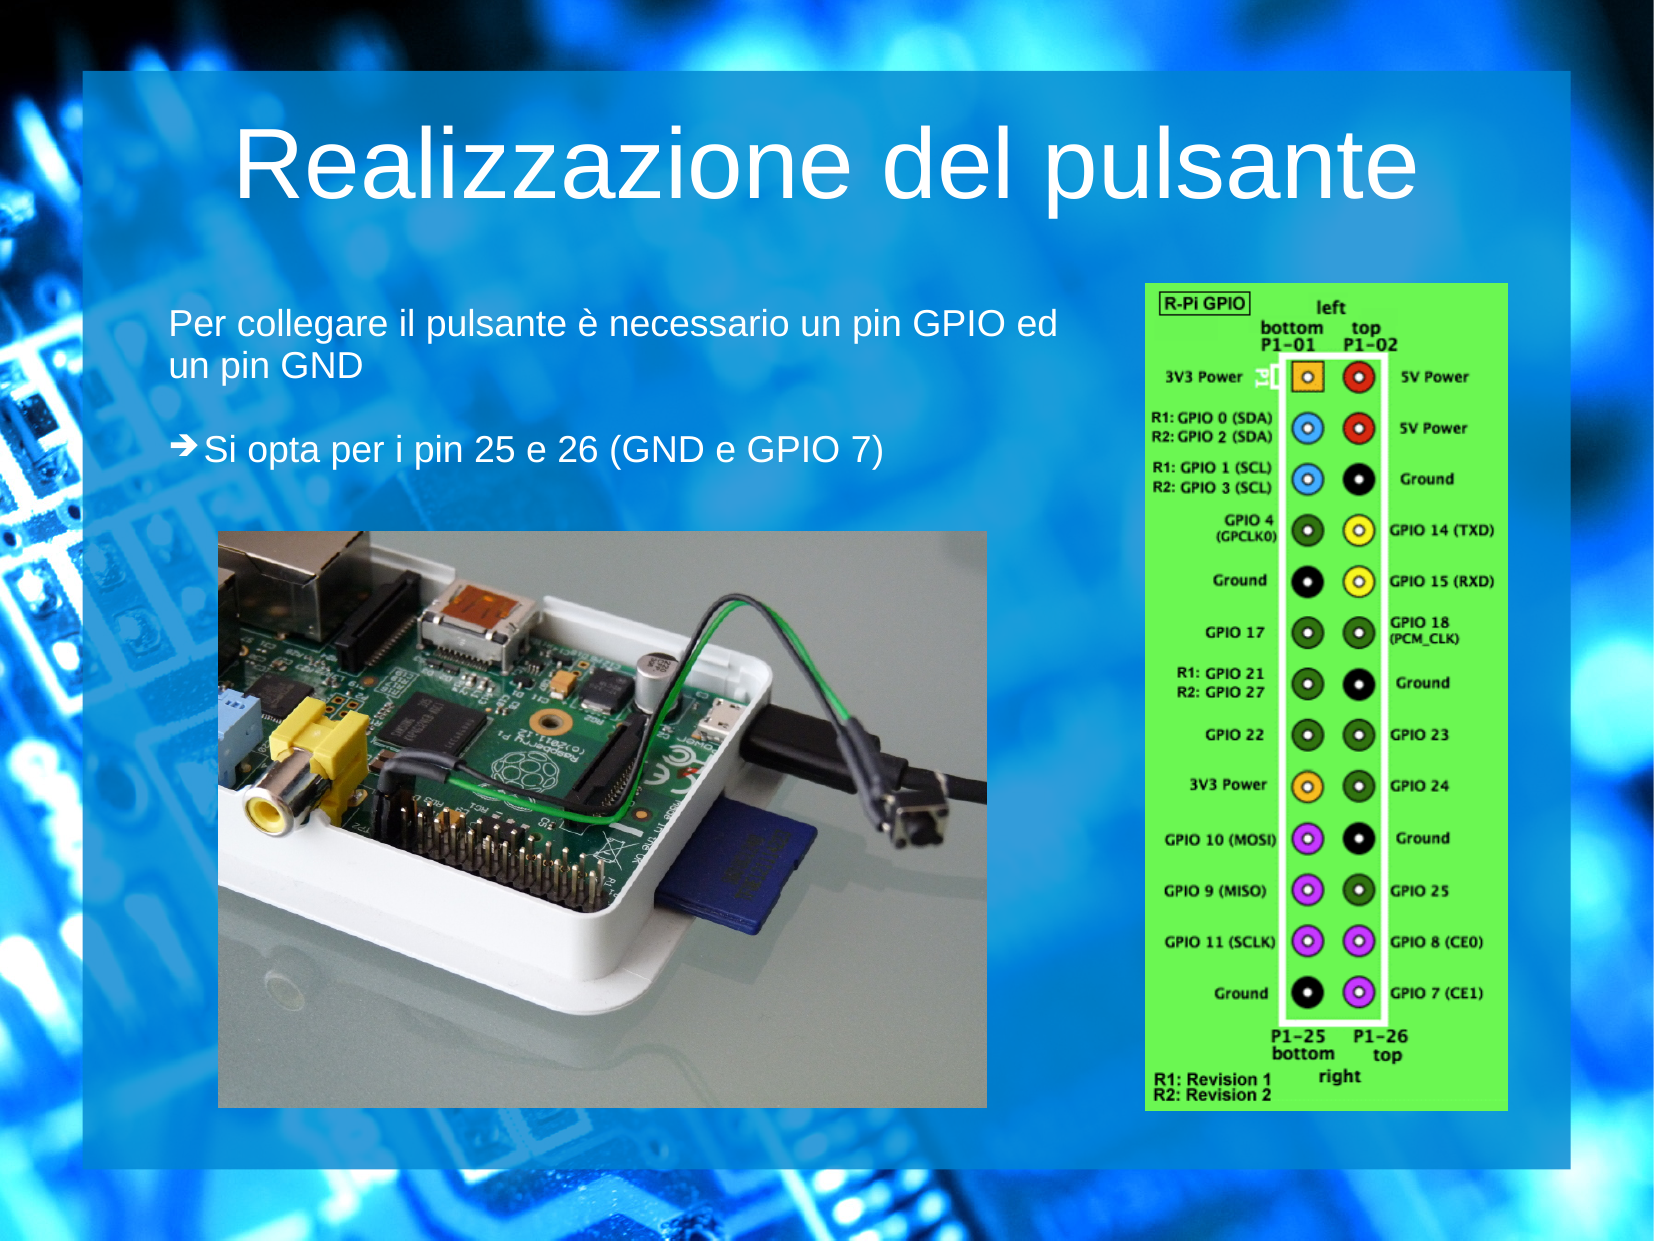

# Realizzazione del pulsante
Per collegare il pulsante è necessario un pin GPIO ed un pin GND
Si opta per i pin 25 e 26 (GND e GPIO 7)